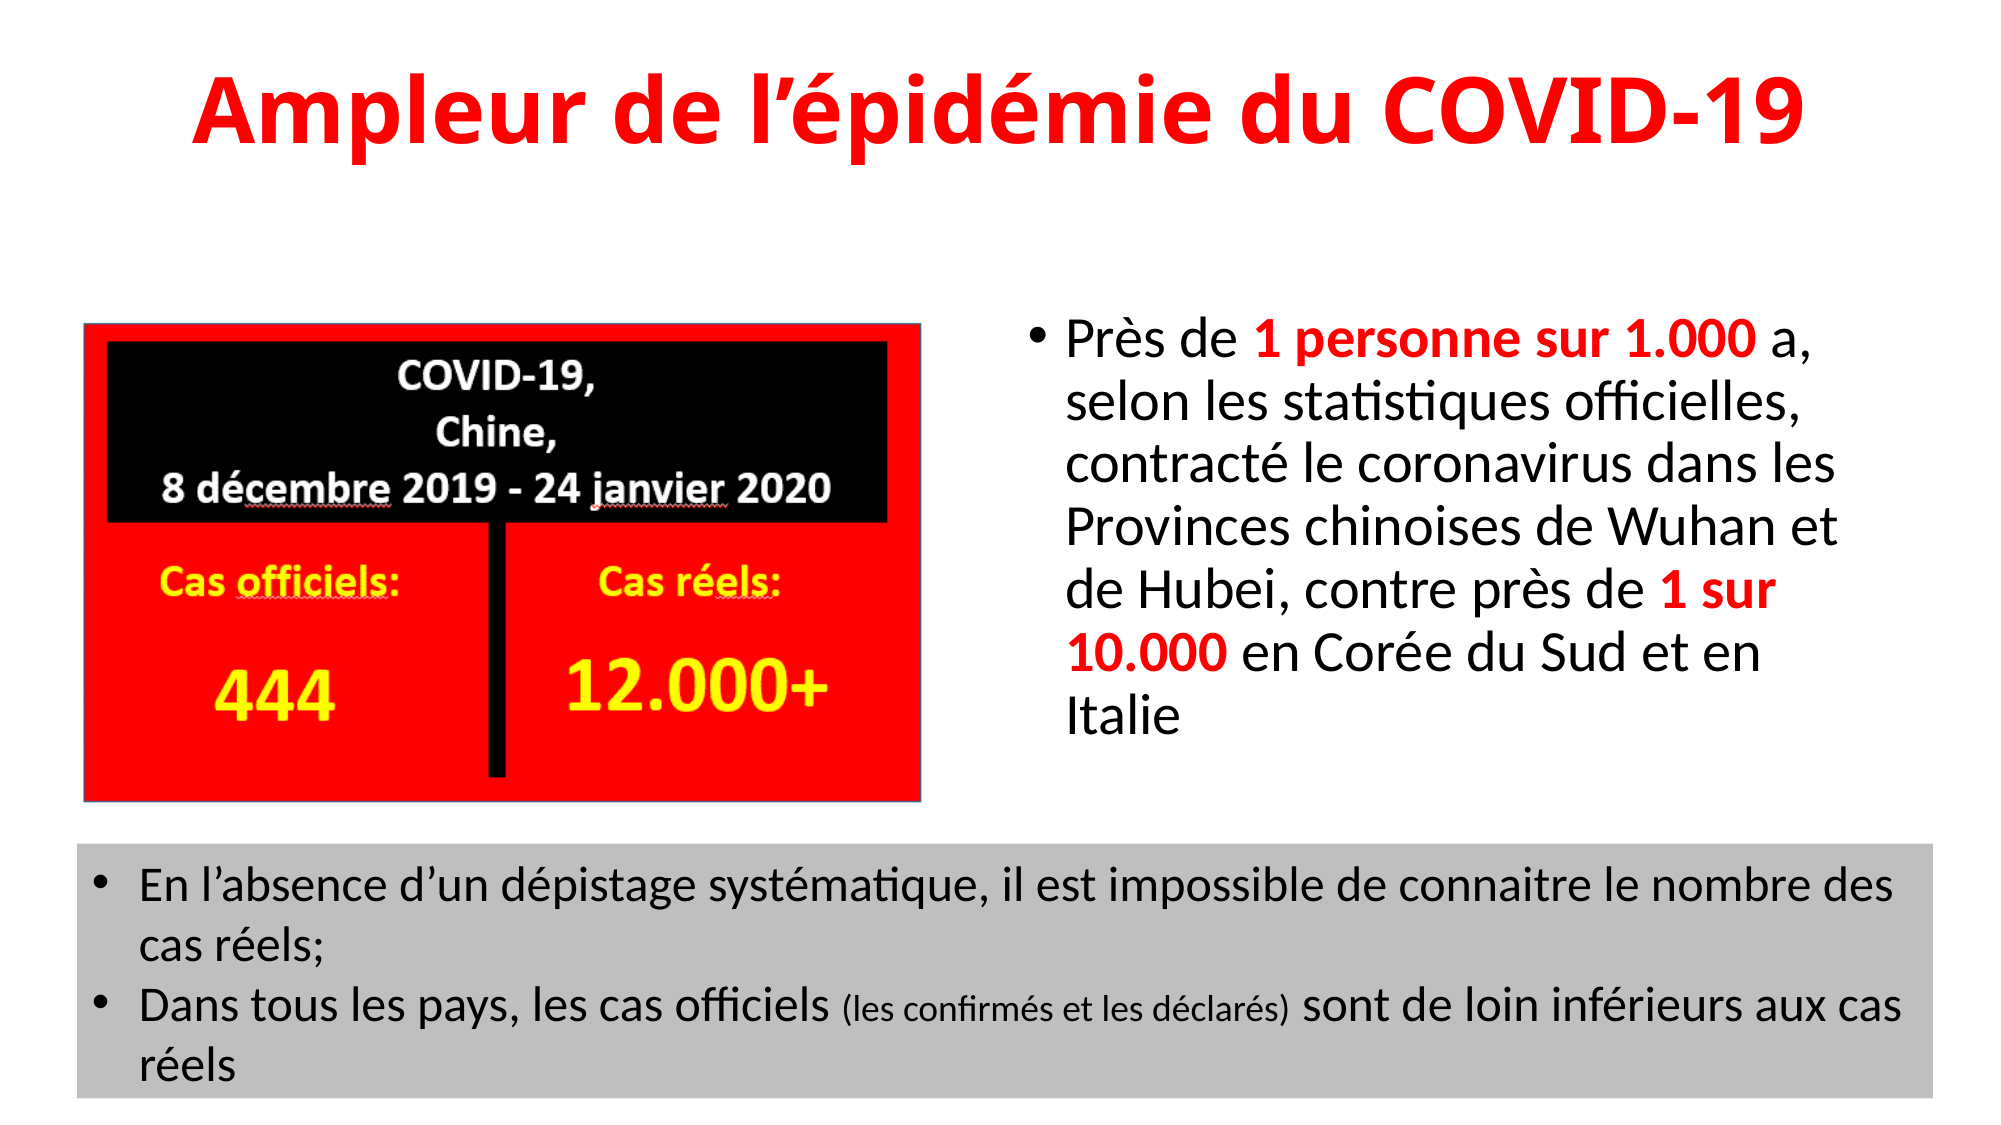

Ampleur de l’épidémie du COVID-19
# Près de 1 personne sur 1.000 a, selon les statistiques officielles, contracté le coronavirus dans les Provinces chinoises de Wuhan et de Hubei, contre près de 1 sur 10.000 en Corée du Sud et en Italie
En l’absence d’un dépistage systématique, il est impossible de connaitre le nombre des cas réels;
Dans tous les pays, les cas officiels (les confirmés et les déclarés) sont de loin inférieurs aux cas réels